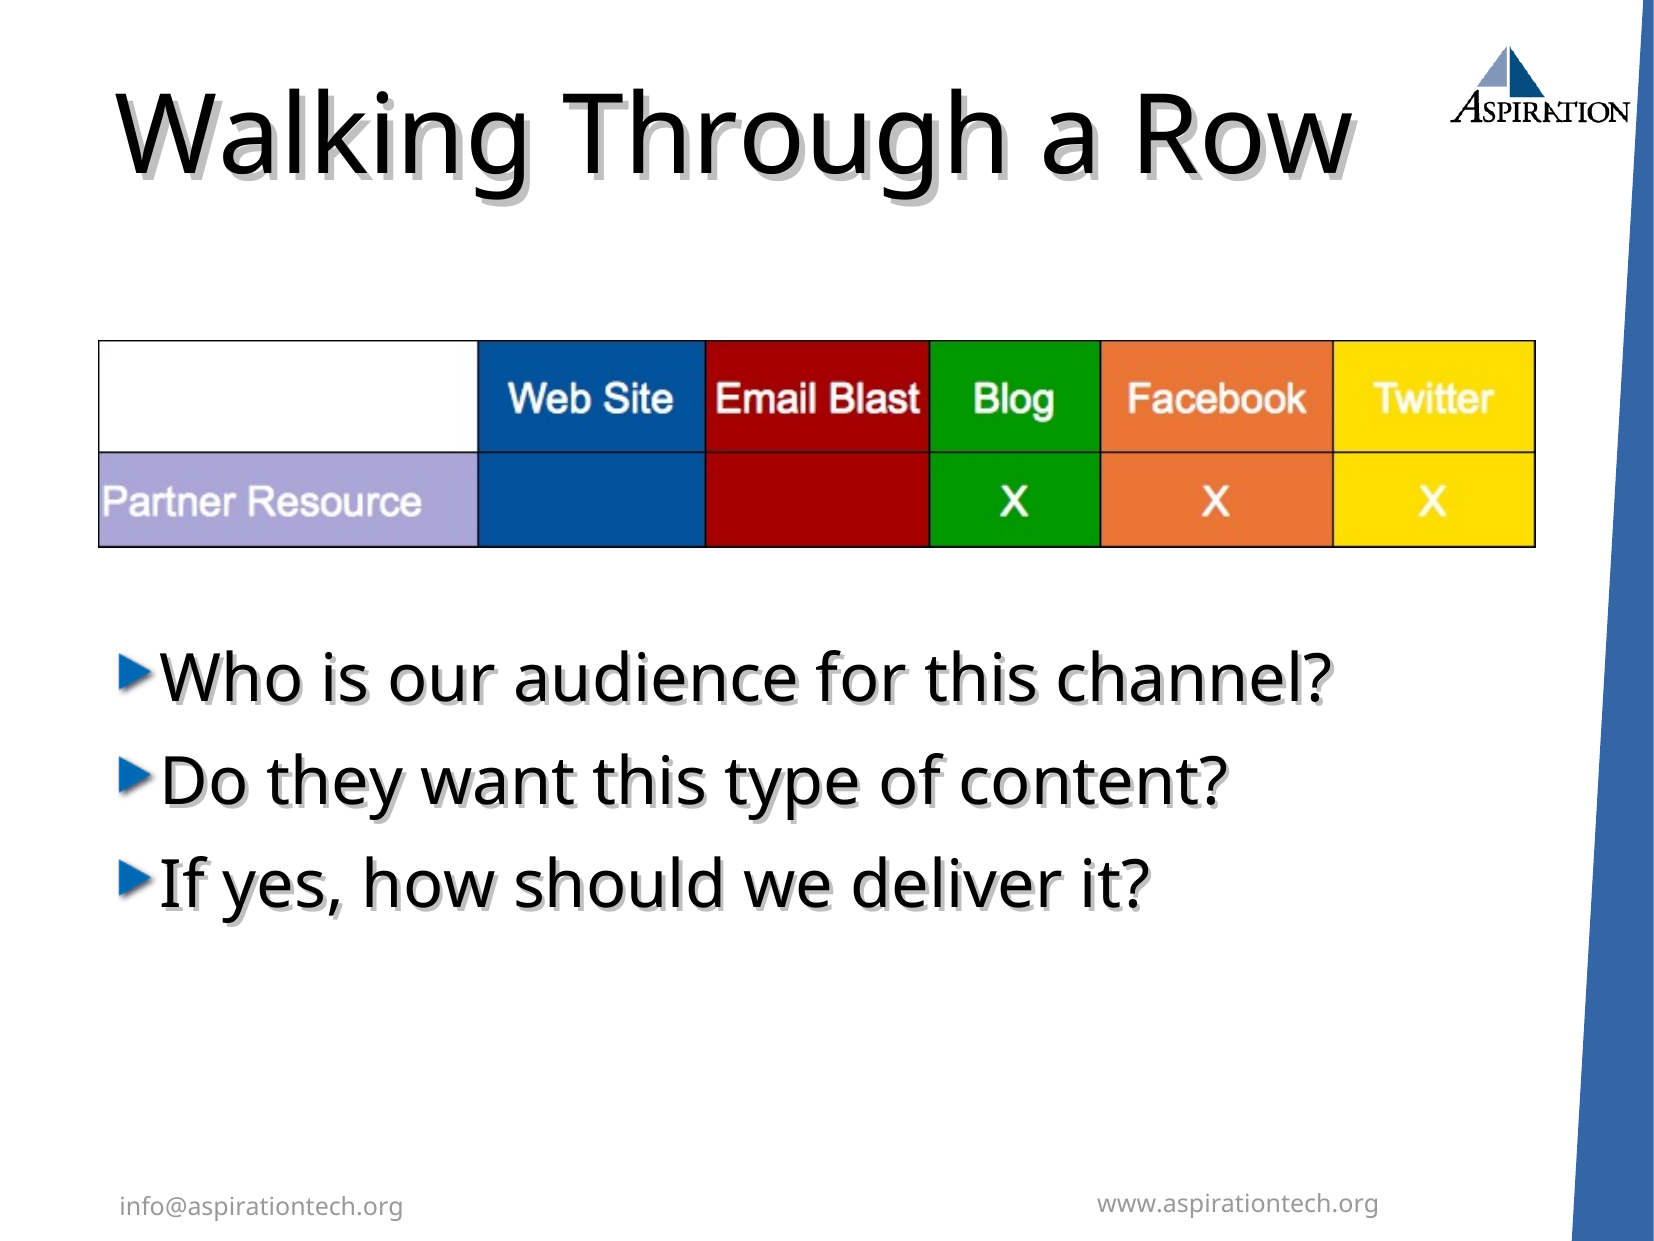

# Walking Through a Row
Who is our audience for this channel?
Do they want this type of content?
If yes, how should we deliver it?